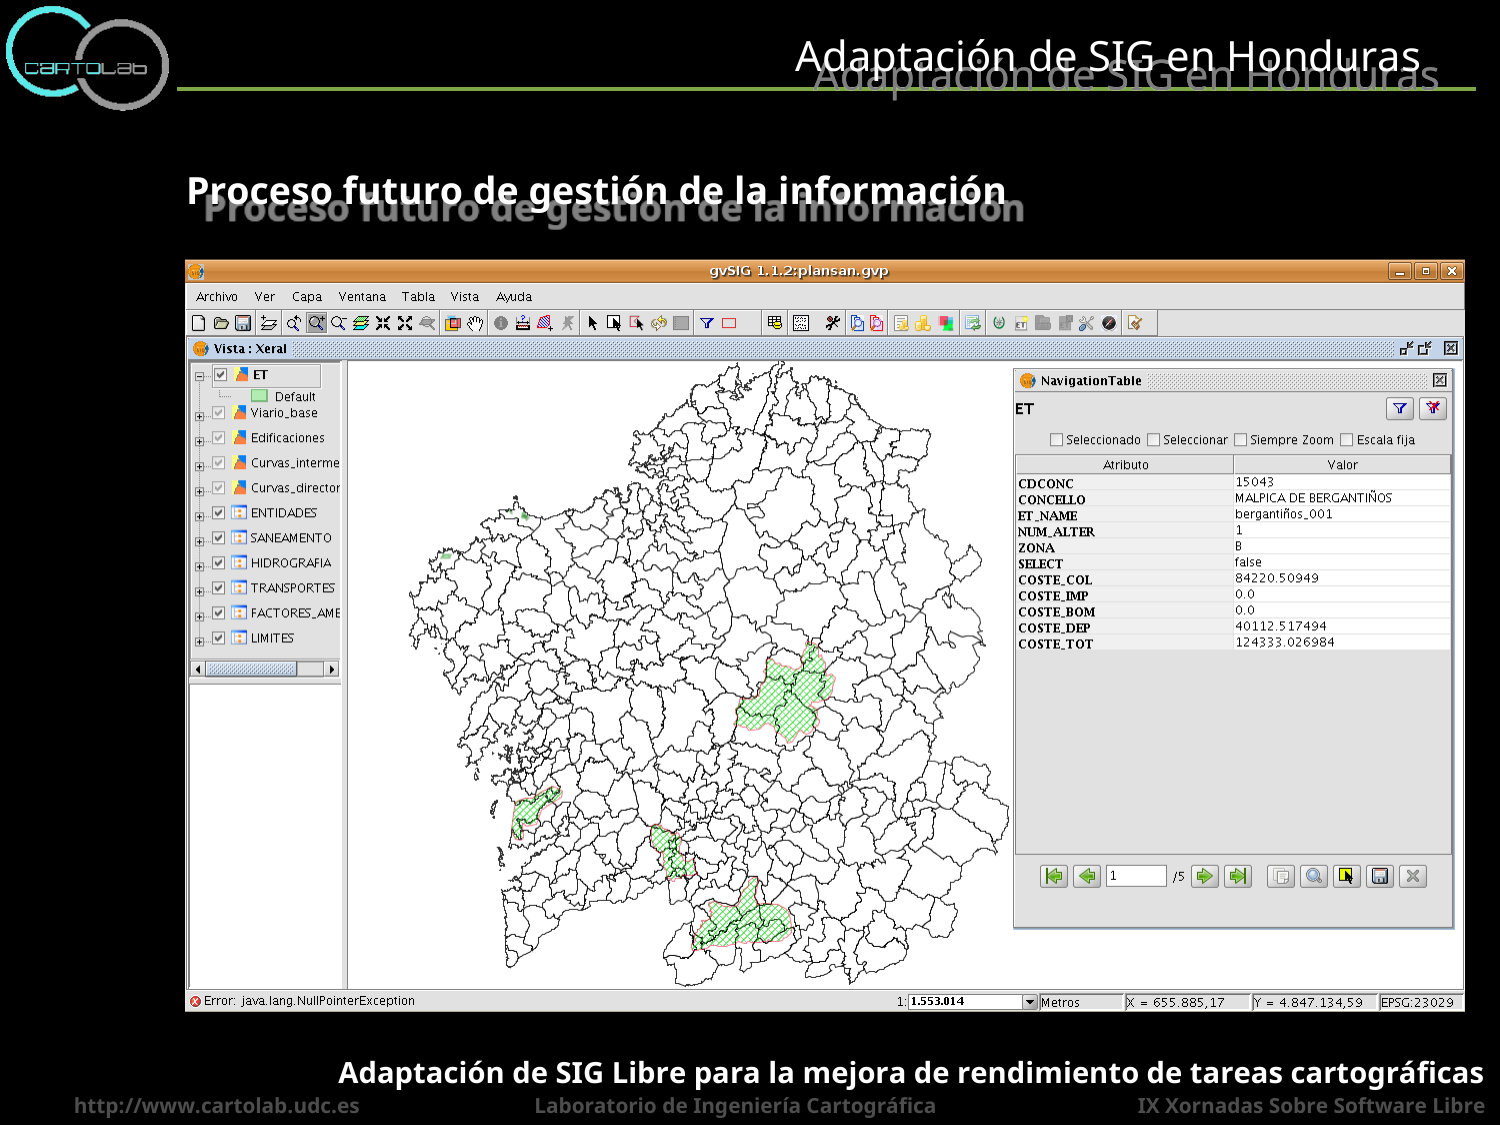

Adaptación de SIG en Honduras
Proceso futuro de gestión de la información